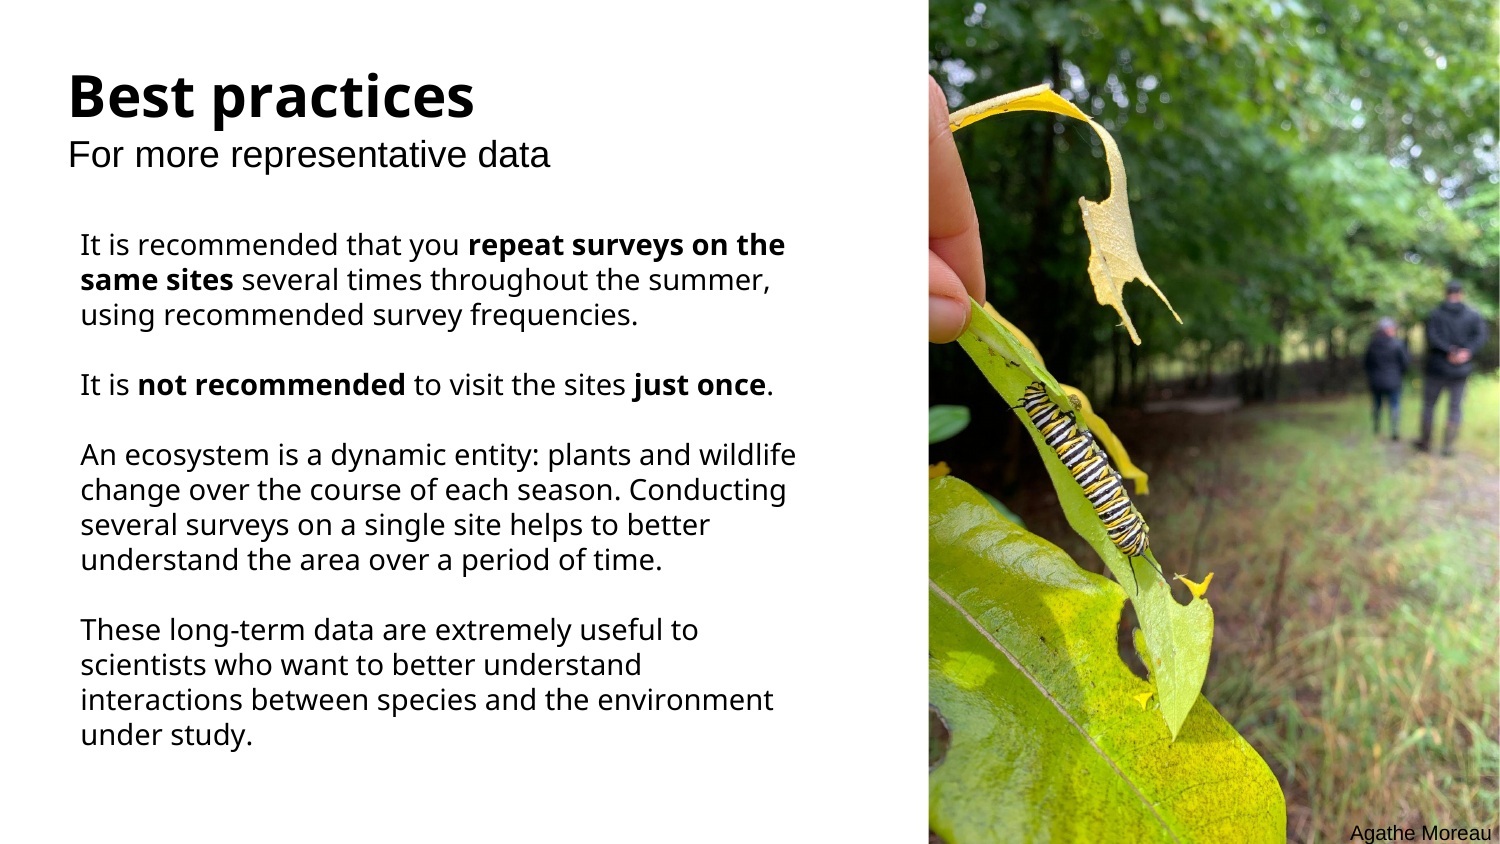

Best practices
For more representative data
It is recommended that you repeat surveys on the same sites several times throughout the summer, using recommended survey frequencies.
It is not recommended to visit the sites just once.
An ecosystem is a dynamic entity: plants and wildlife change over the course of each season. Conducting several surveys on a single site helps to better understand the area over a period of time.
These long-term data are extremely useful to scientists who want to better understand interactions between species and the environment under study.
Agathe Moreau